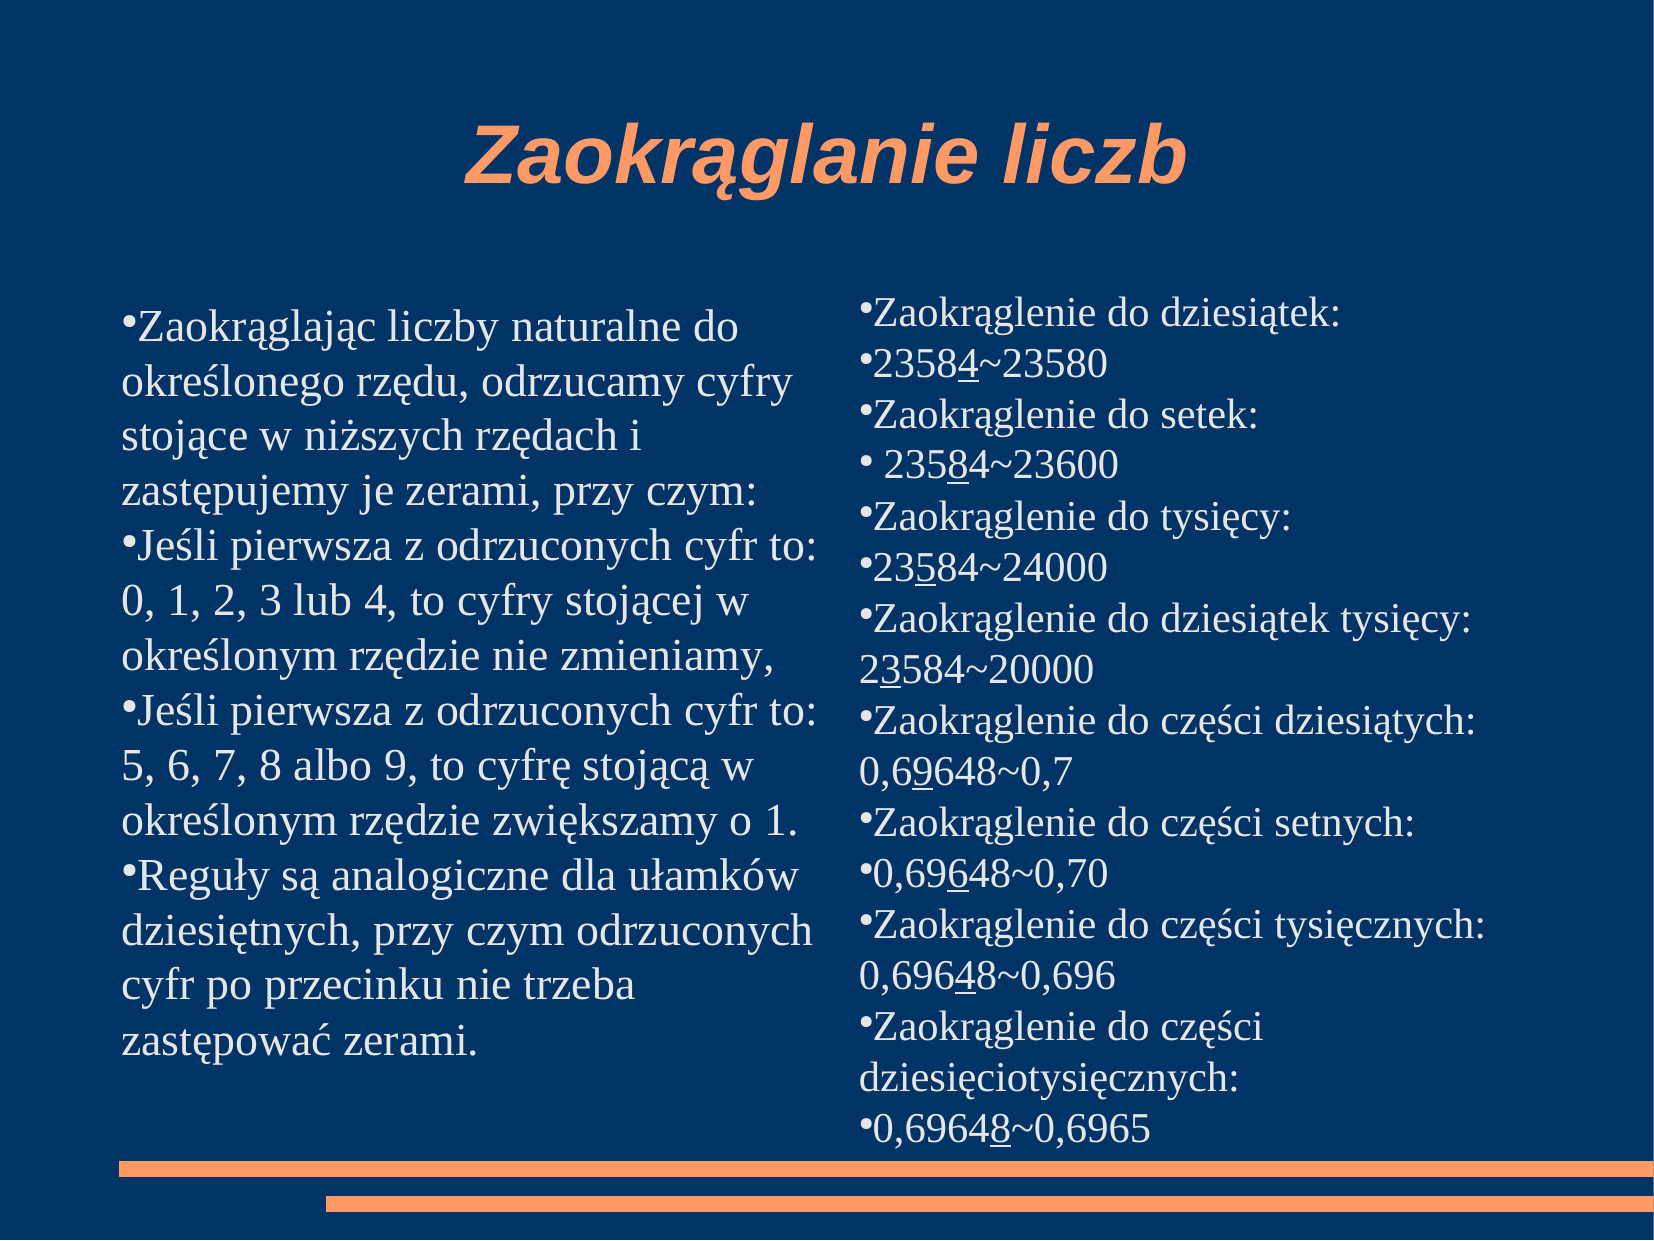

# Zaokrąglanie liczb
Zaokrąglenie do dziesiątek:
23584~23580
Zaokrąglenie do setek:
 23584~23600
Zaokrąglenie do tysięcy:
23584~24000
Zaokrąglenie do dziesiątek tysięcy: 23584~20000
Zaokrąglenie do części dziesiątych: 0,69648~0,7
Zaokrąglenie do części setnych:
0,69648~0,70
Zaokrąglenie do części tysięcznych: 0,69648~0,696
Zaokrąglenie do części dziesięciotysięcznych:
0,69648~0,6965
Zaokrąglając liczby naturalne do określonego rzędu, odrzucamy cyfry stojące w niższych rzędach i zastępujemy je zerami, przy czym:
Jeśli pierwsza z odrzuconych cyfr to: 0, 1, 2, 3 lub 4, to cyfry stojącej w określonym rzędzie nie zmieniamy,
Jeśli pierwsza z odrzuconych cyfr to: 5, 6, 7, 8 albo 9, to cyfrę stojącą w określonym rzędzie zwiększamy o 1.
Reguły są analogiczne dla ułamków dziesiętnych, przy czym odrzuconych cyfr po przecinku nie trzeba zastępować zerami.